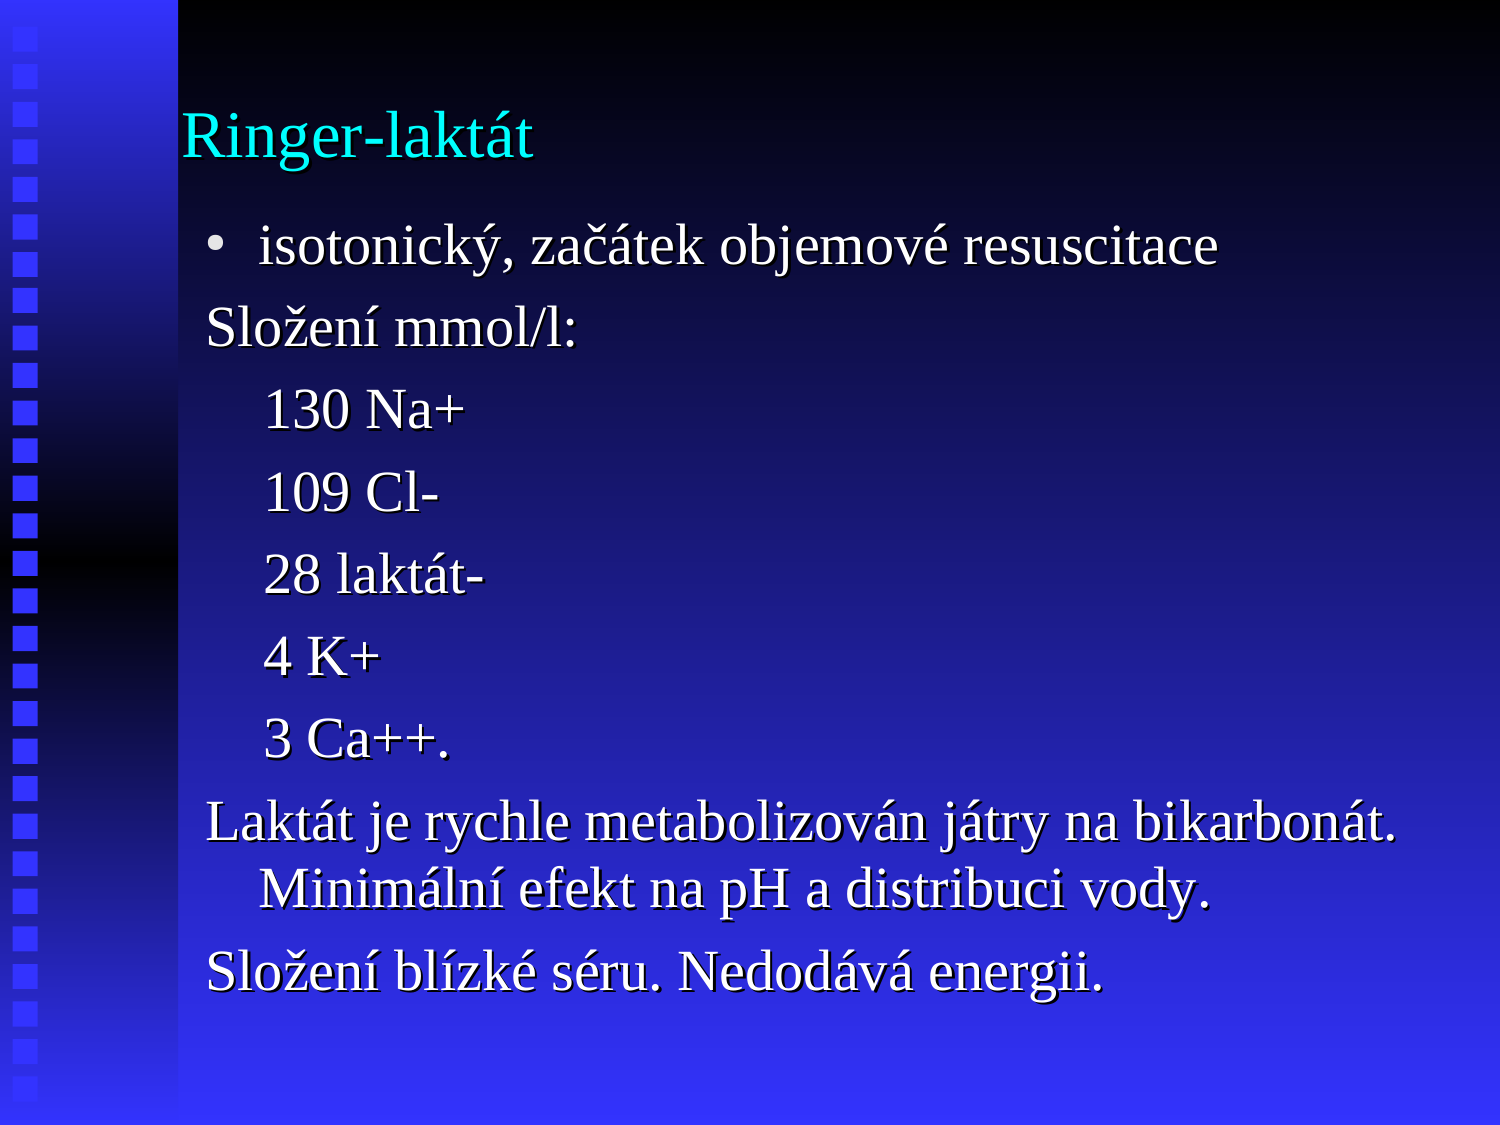

# Ringer-laktát
isotonický, začátek objemové resuscitace
Složení mmol/l:
 130 Na+
 109 Cl-
 28 laktát-
 4 K+
 3 Ca++.
Laktát je rychle metabolizován játry na bikarbonát. Minimální efekt na pH a distribuci vody.
Složení blízké séru. Nedodává energii.